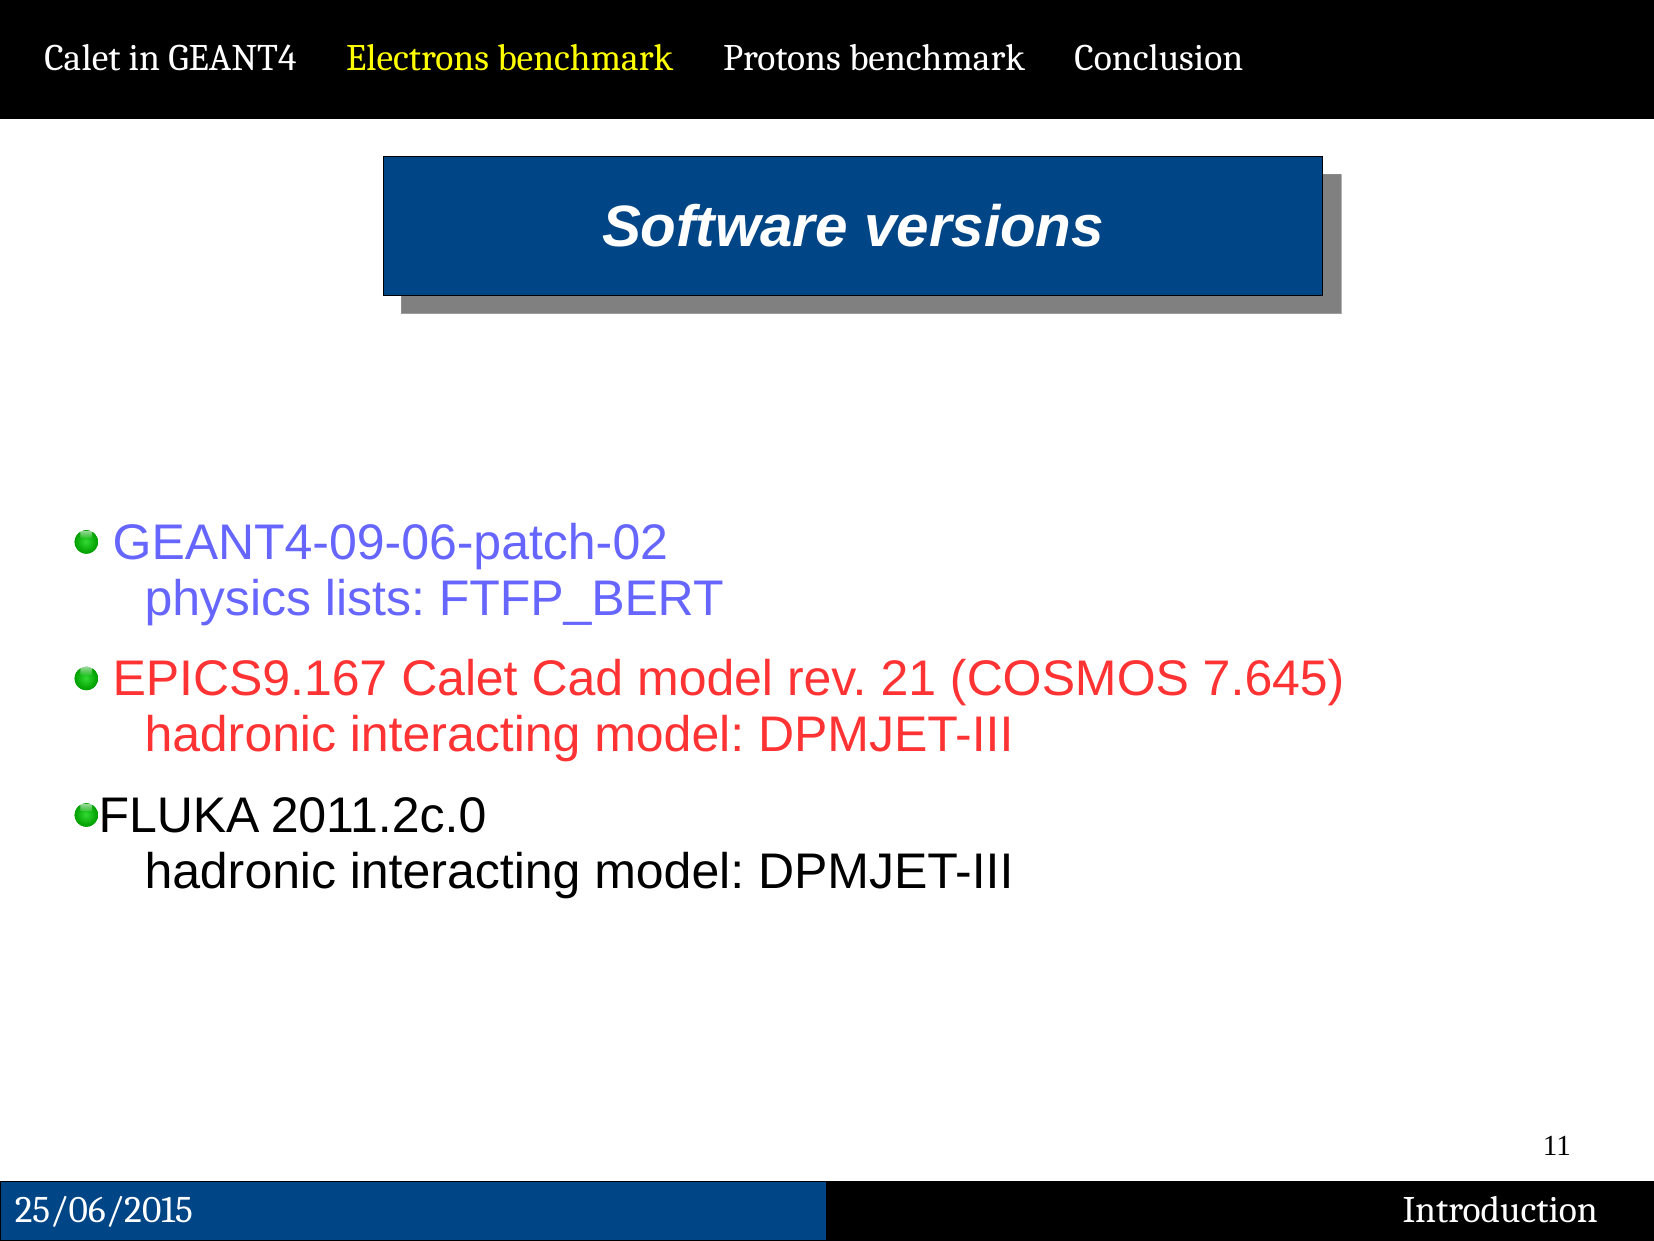

Calet in GEANT4 Electrons benchmark Protons benchmark Conclusion
Software versions
 GEANT4-09-06-patch-02
physics lists: FTFP_BERT
 EPICS9.167 Calet Cad model rev. 21 (COSMOS 7.645)
hadronic interacting model: DPMJET-III
FLUKA 2011.2c.0
hadronic interacting model: DPMJET-III
11
25/06/2015
Introduction